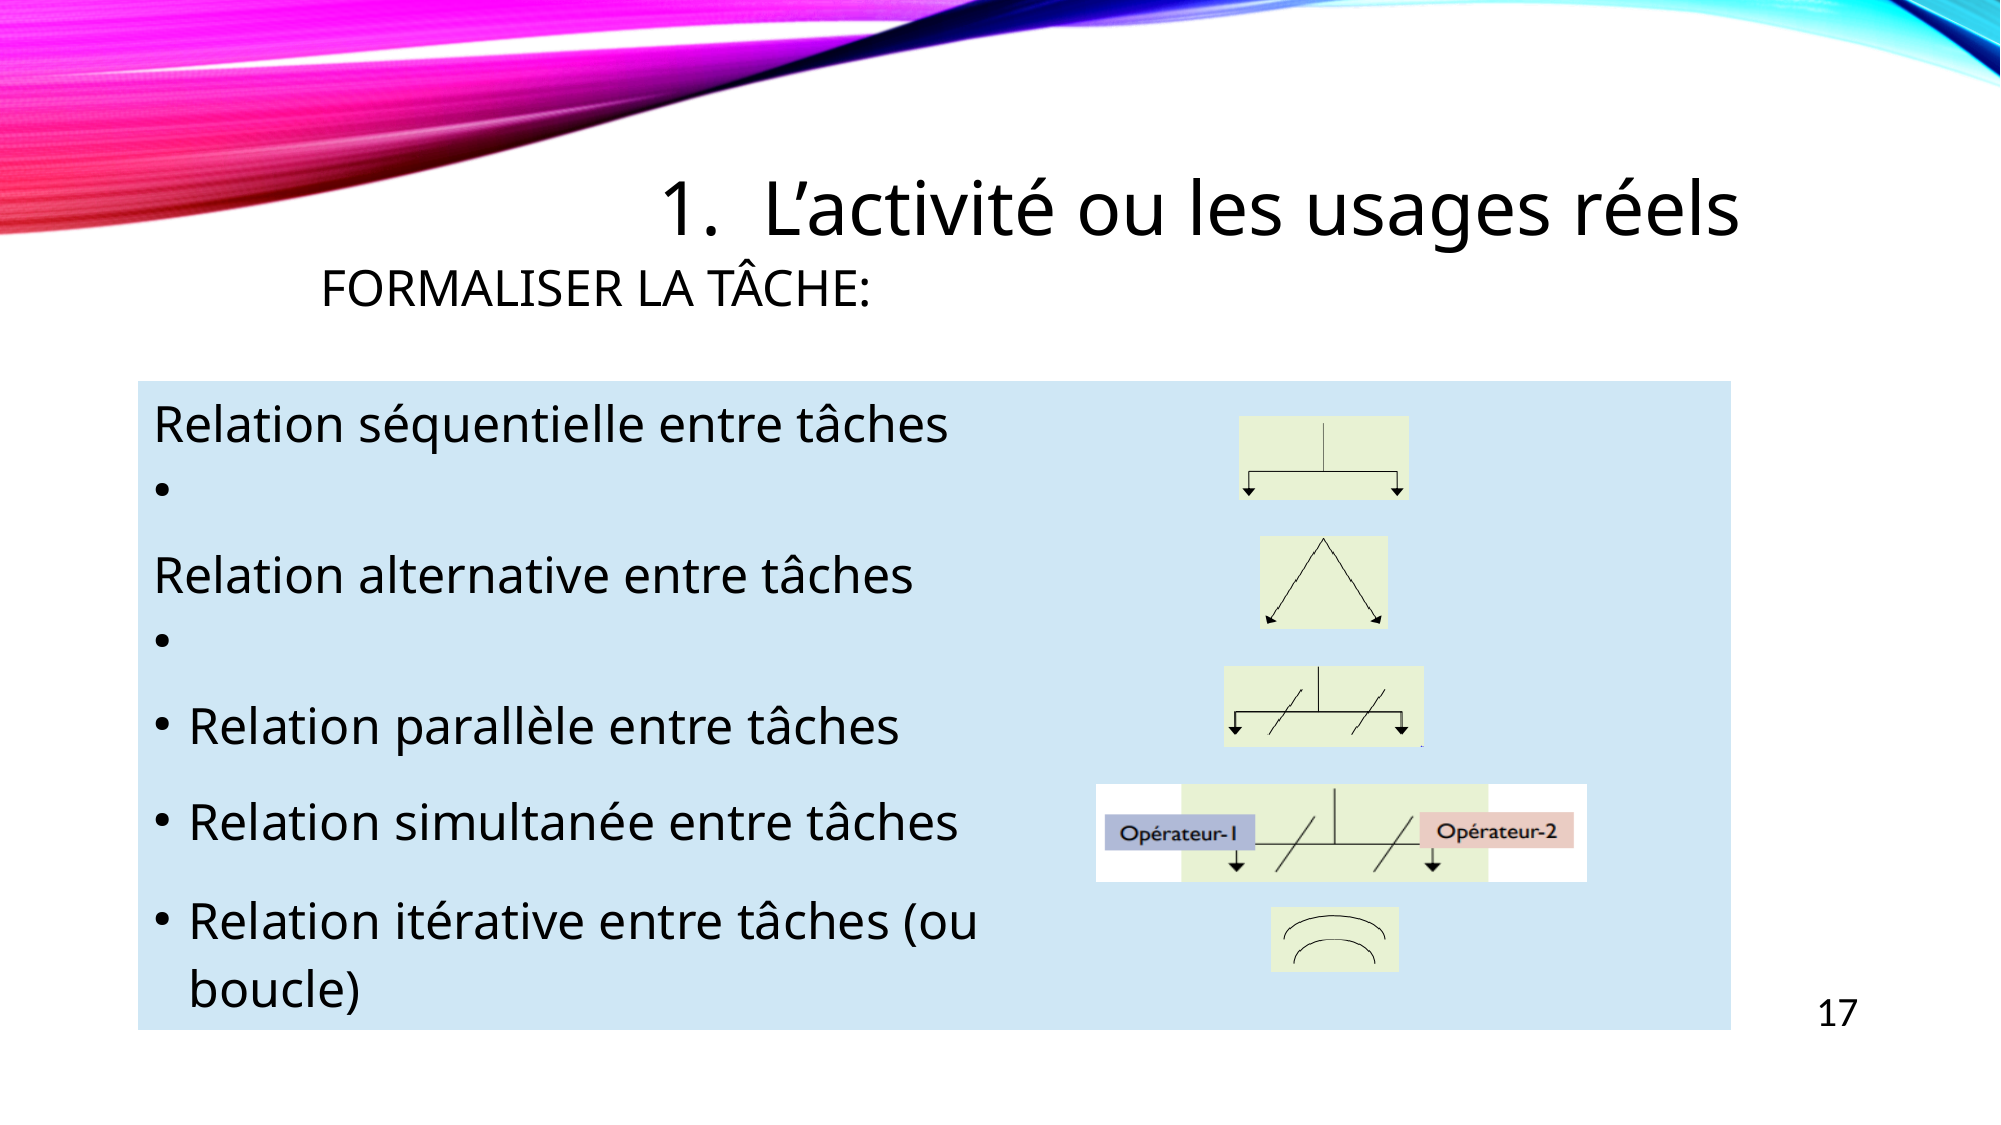

# L’activité ou les usages réels
FORMALISER LA TÂCHE:
| Relation séquentielle entre tâches | |
| --- | --- |
| Relation alternative entre tâches | |
| Relation parallèle entre tâches | |
| Relation simultanée entre tâches | |
| Relation itérative entre tâches (ou boucle) | |